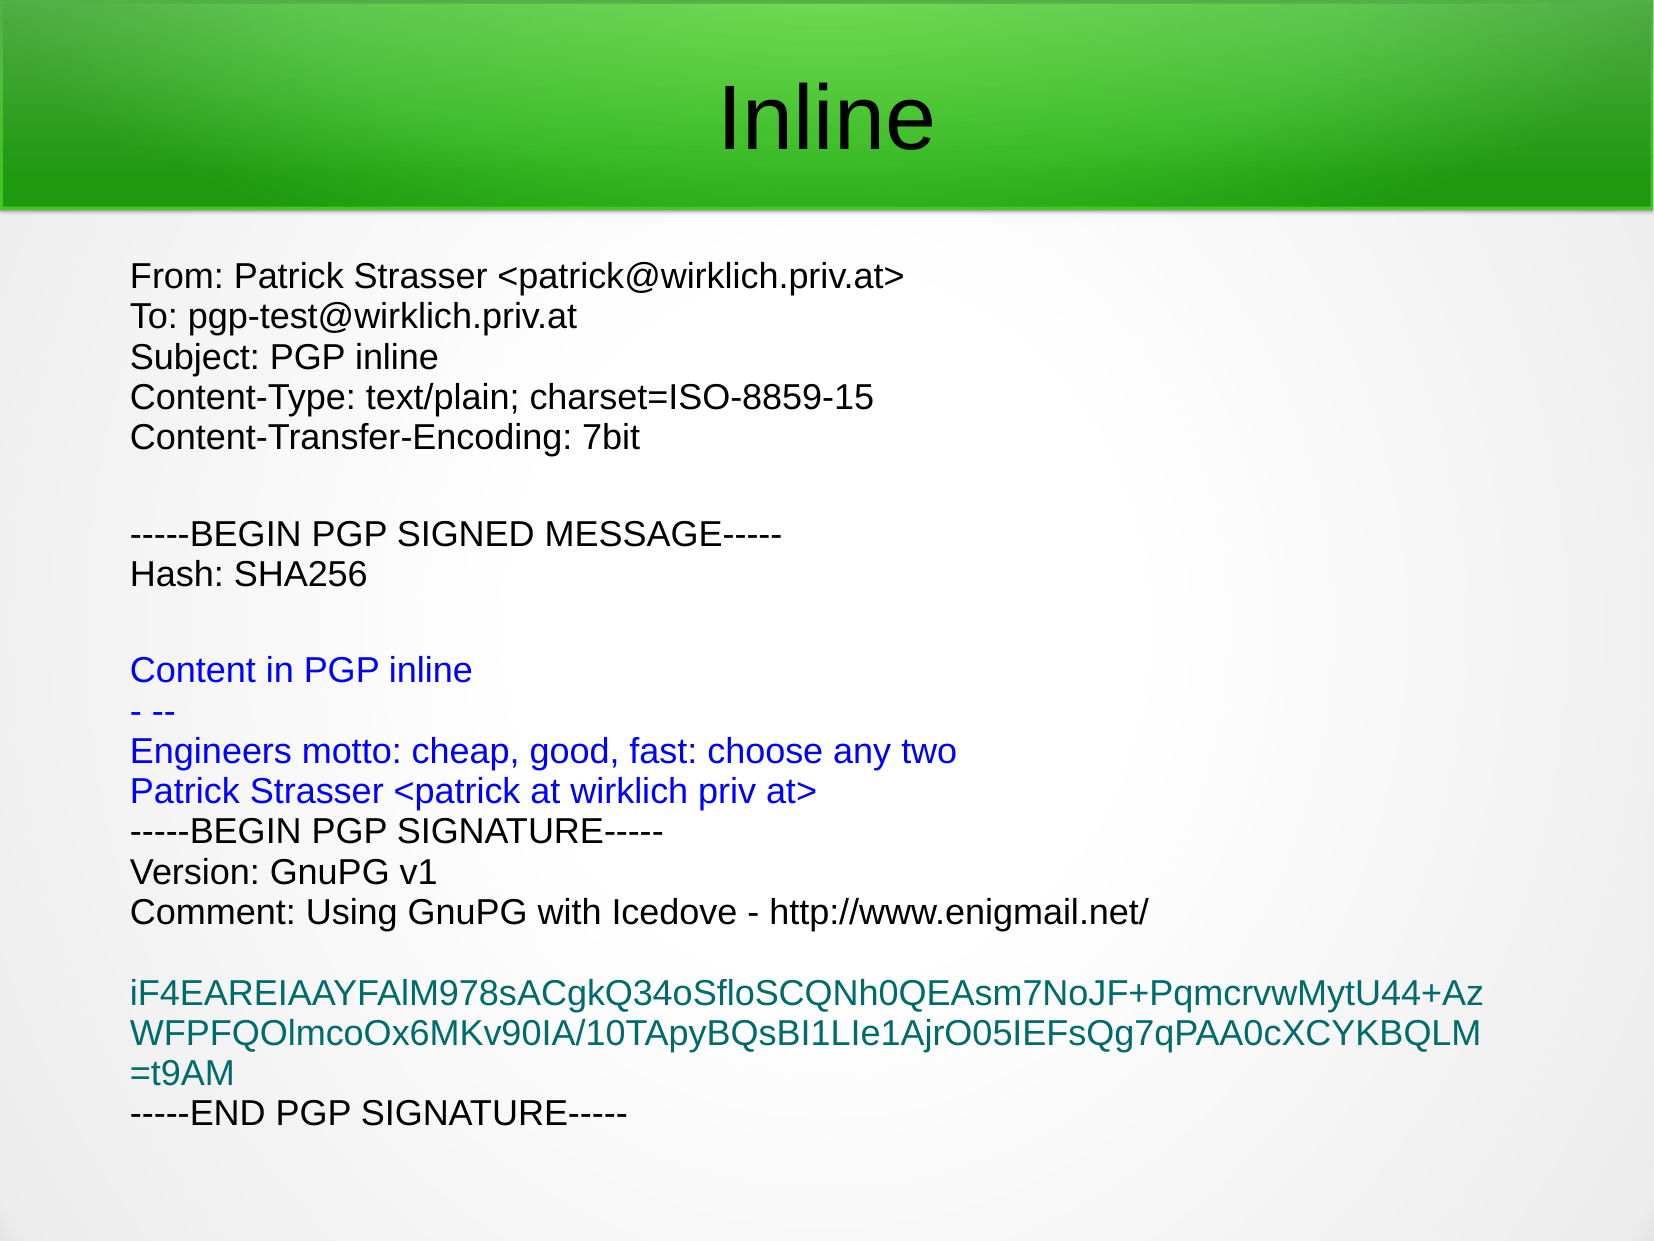

# Inline
From: Patrick Strasser <patrick@wirklich.priv.at>
To: pgp-test@wirklich.priv.at
Subject: PGP inline
Content-Type: text/plain; charset=ISO-8859-15
Content-Transfer-Encoding: 7bit
-----BEGIN PGP SIGNED MESSAGE-----
Hash: SHA256
Content in PGP inline
- --
Engineers motto: cheap, good, fast: choose any two
Patrick Strasser <patrick at wirklich priv at>
-----BEGIN PGP SIGNATURE-----
Version: GnuPG v1
Comment: Using GnuPG with Icedove - http://www.enigmail.net/
iF4EAREIAAYFAlM978sACgkQ34oSfloSCQNh0QEAsm7NoJF+PqmcrvwMytU44+Az
WFPFQOlmcoOx6MKv90IA/10TApyBQsBI1LIe1AjrO05IEFsQg7qPAA0cXCYKBQLM
=t9AM
-----END PGP SIGNATURE-----